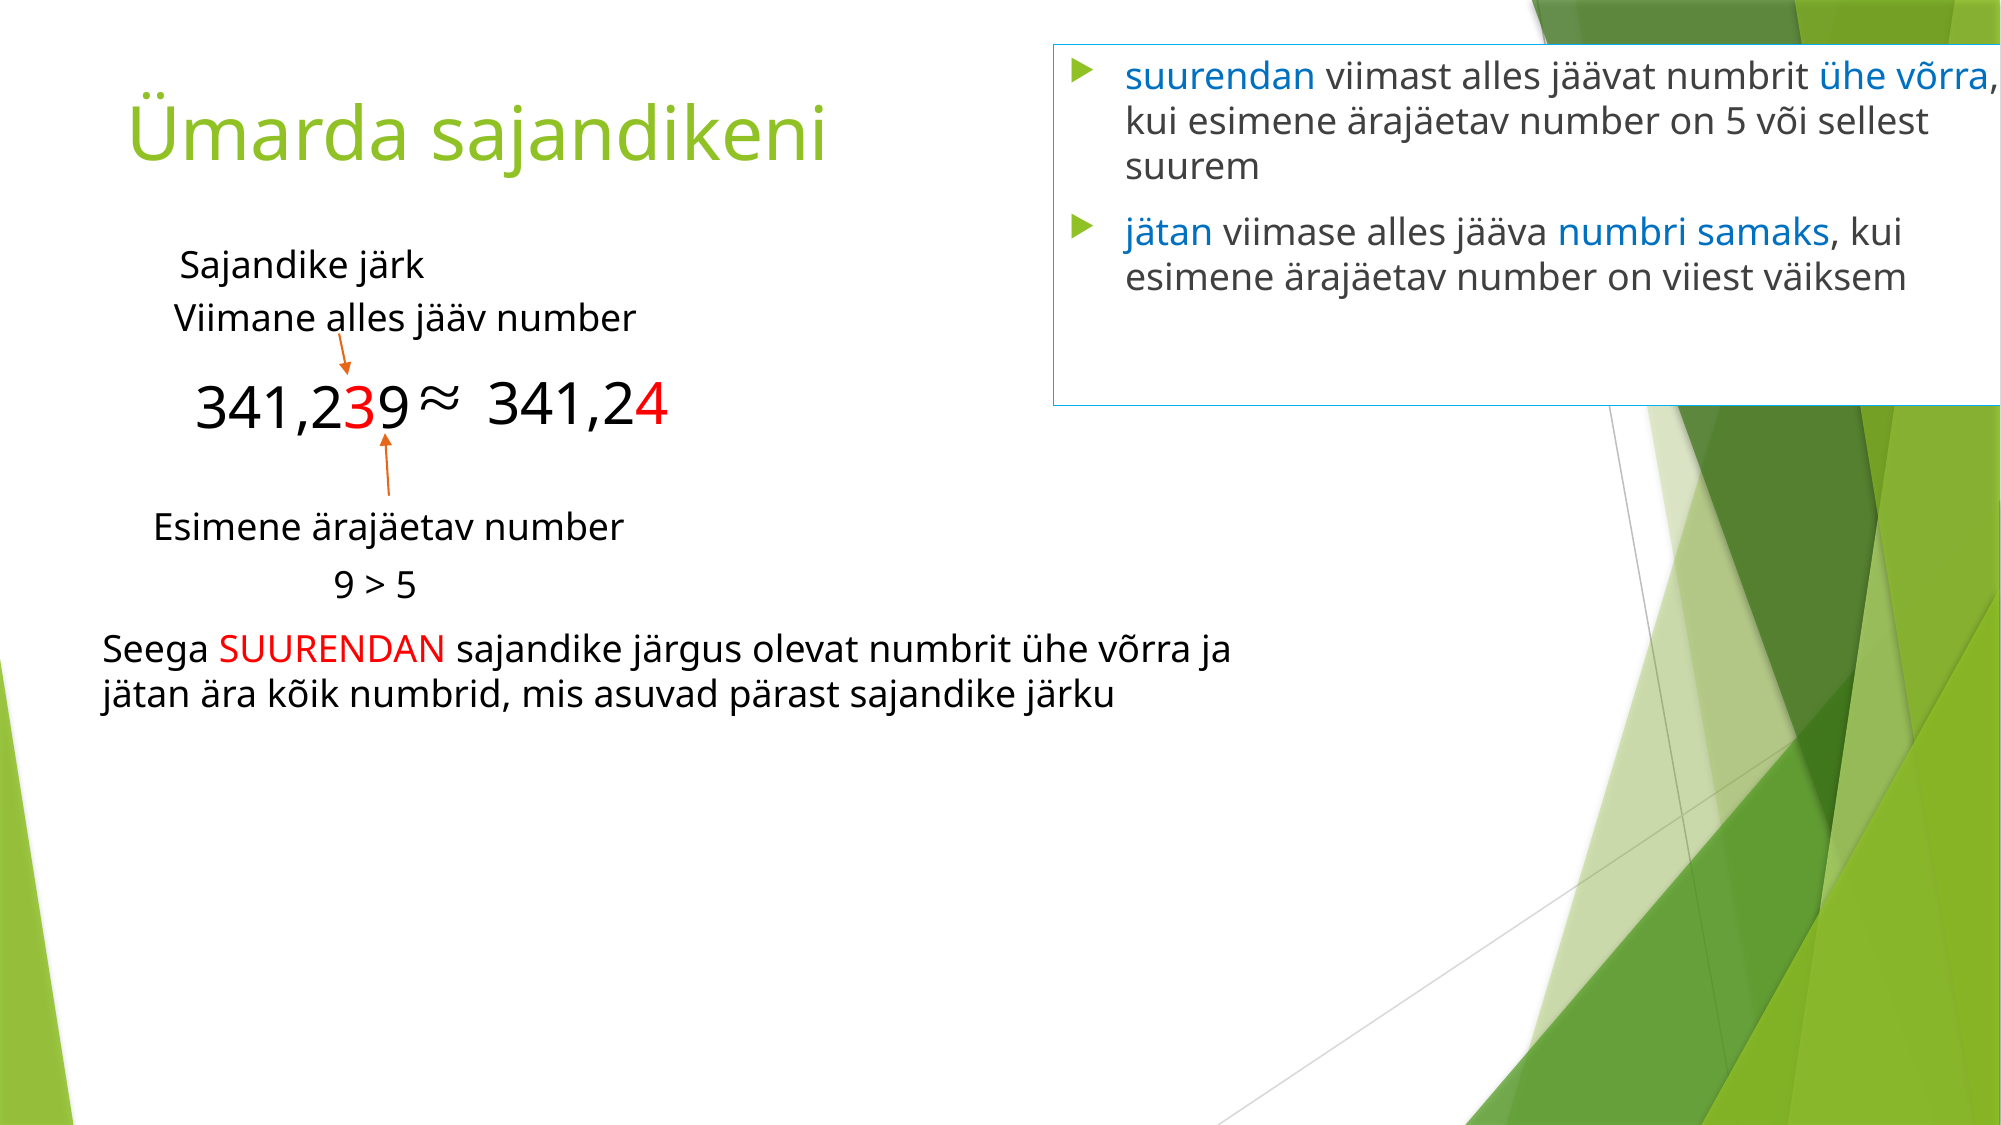

suurendan viimast alles jäävat numbrit ühe võrra, kui esimene ärajäetav number on 5 või sellest suurem
jätan viimase alles jääva numbri samaks, kui esimene ärajäetav number on viiest väiksem
# Ümarda sajandikeni
Sajandike järk
Viimane alles jääv number
341,24
341,239
Esimene ärajäetav number
9 > 5
Seega SUURENDAN sajandike järgus olevat numbrit ühe võrra ja
jätan ära kõik numbrid, mis asuvad pärast sajandike järku